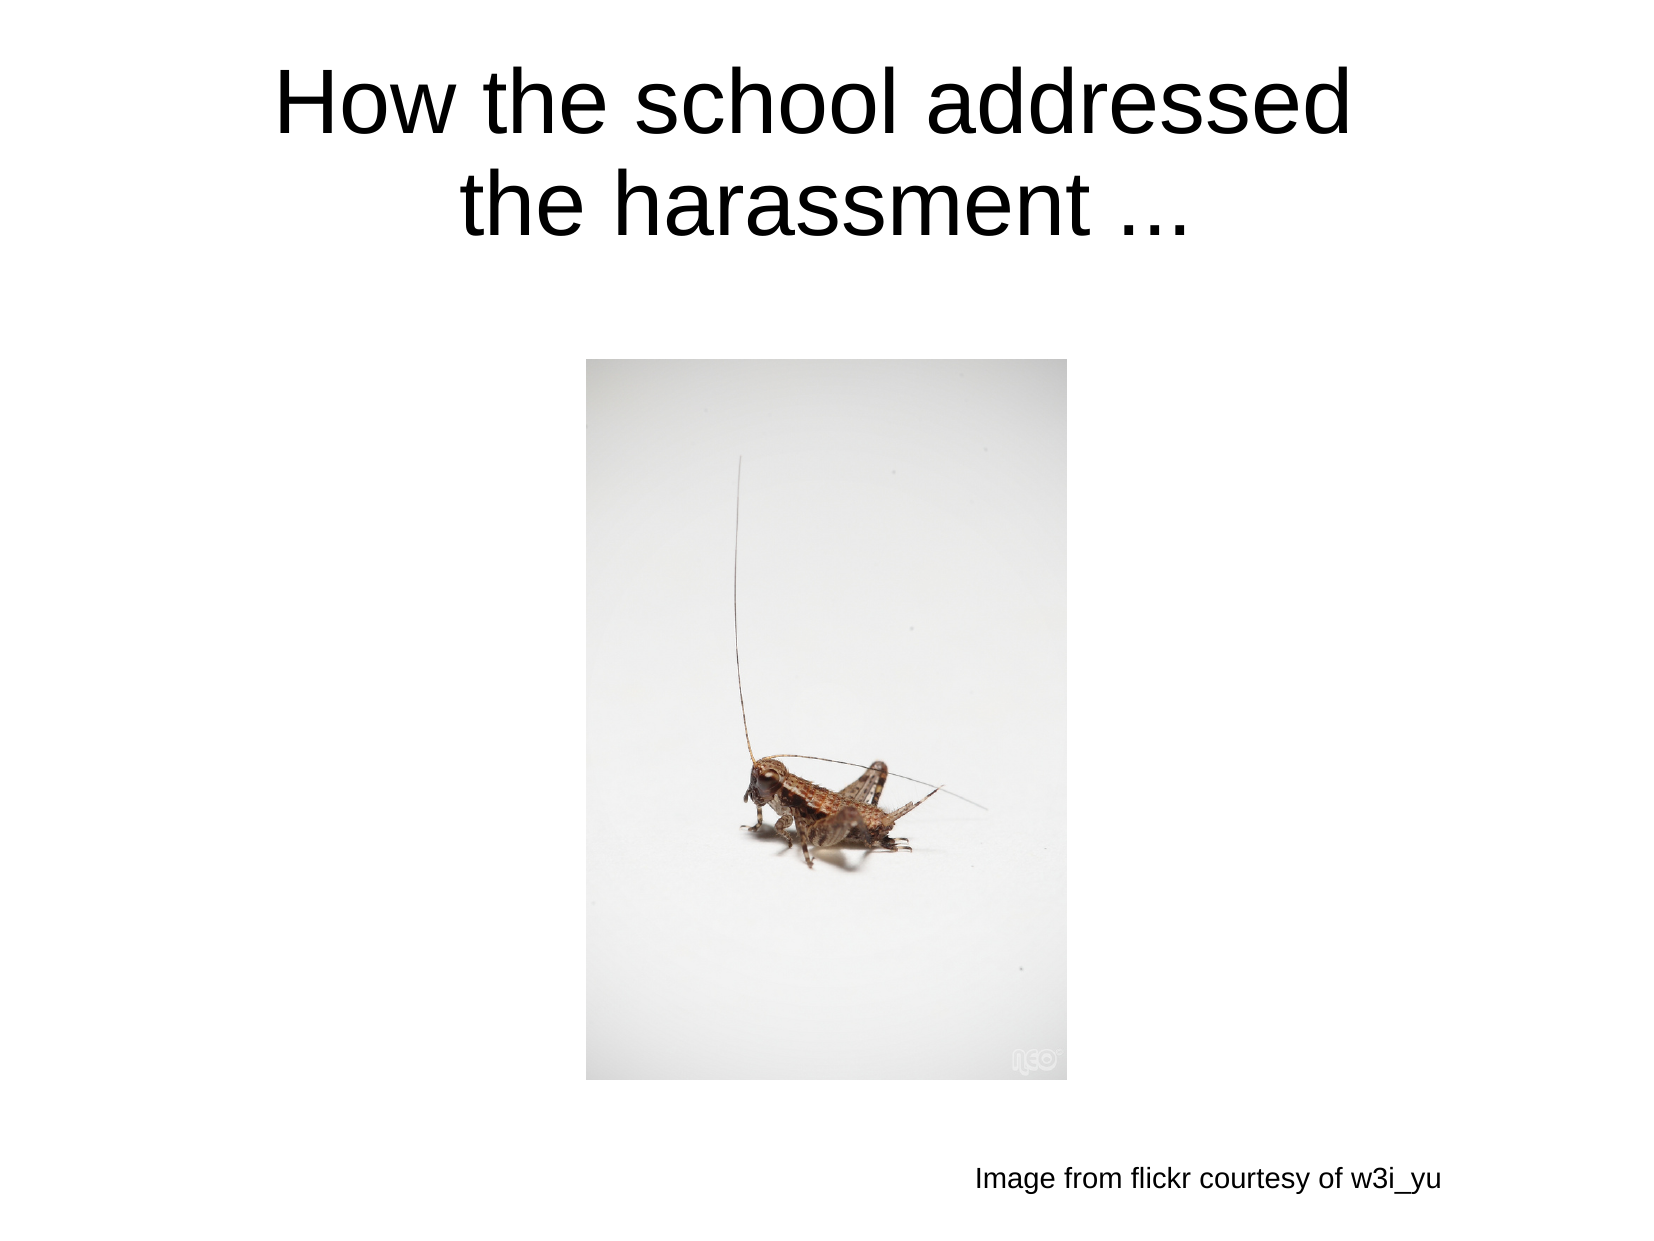

# How the school addressed the harassment ...
Image from flickr courtesy of w3i_yu